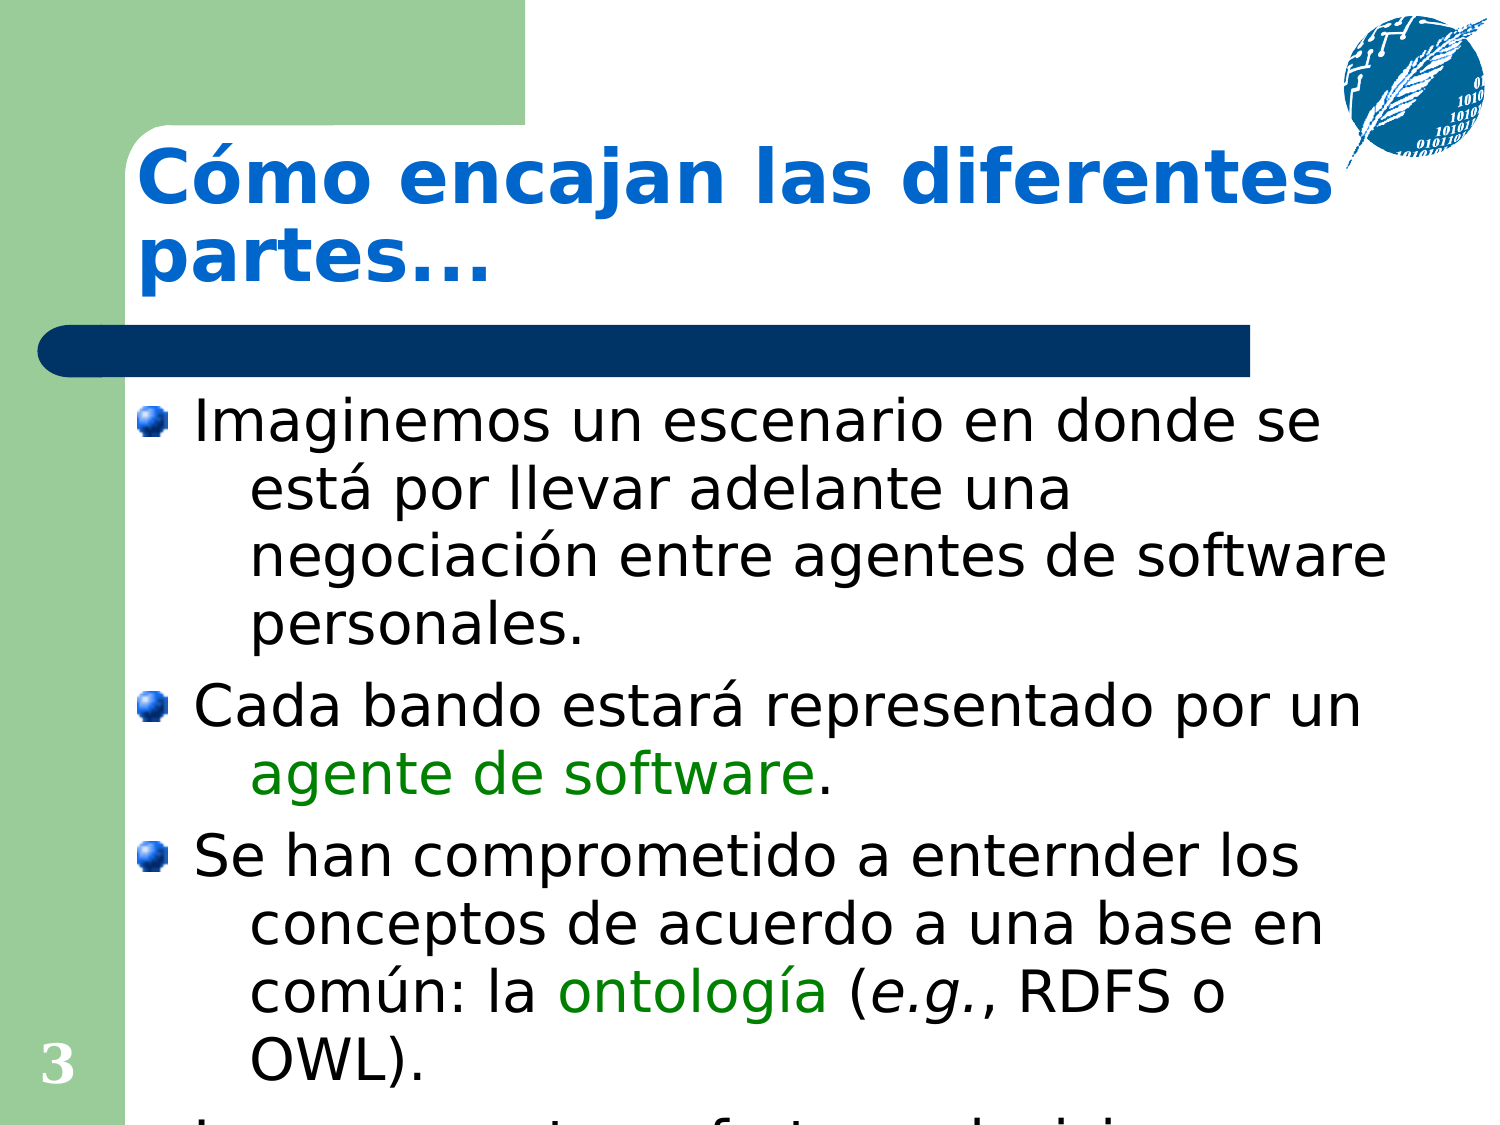

# Cómo encajan las diferentes partes...
Imaginemos un escenario en donde se está por llevar adelante una negociación entre agentes de software personales.
Cada bando estará representado por un agente de software.
Se han comprometido a enternder los conceptos de acuerdo a una base en común: la ontología (e.g., RDFS o OWL).
Las propuestas, ofertas y decisiones se estructurasn como declaraciones RDF.
3